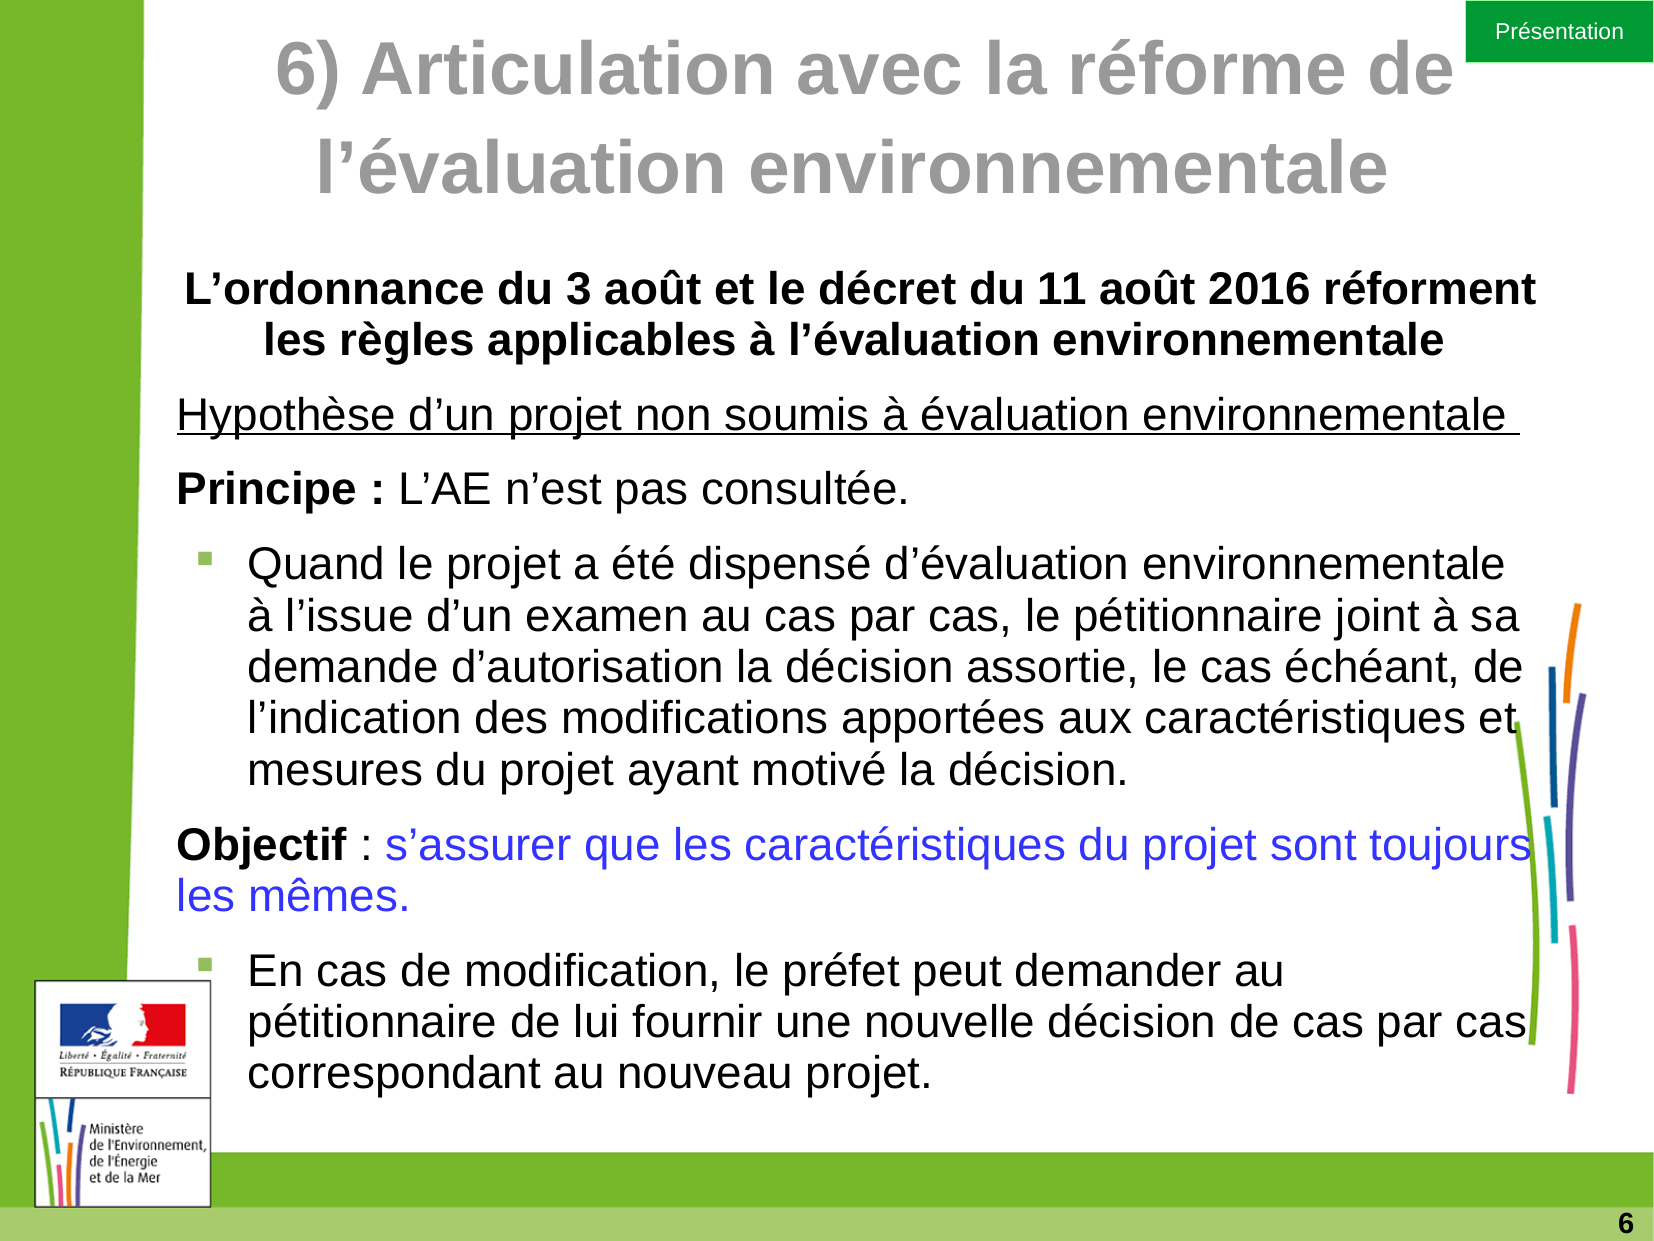

Présentation
# 6) Articulation avec la réforme de l’évaluation environnementale
L’ordonnance du 3 août et le décret du 11 août 2016 réforment les règles applicables à l’évaluation environnementale
Hypothèse d’un projet non soumis à évaluation environnementale
Principe : L’AE n’est pas consultée.
Quand le projet a été dispensé d’évaluation environnementale à l’issue d’un examen au cas par cas, le pétitionnaire joint à sa demande d’autorisation la décision assortie, le cas échéant, de l’indication des modifications apportées aux caractéristiques et mesures du projet ayant motivé la décision.
Objectif : s’assurer que les caractéristiques du projet sont toujours les mêmes.
En cas de modification, le préfet peut demander au pétitionnaire de lui fournir une nouvelle décision de cas par cas correspondant au nouveau projet.